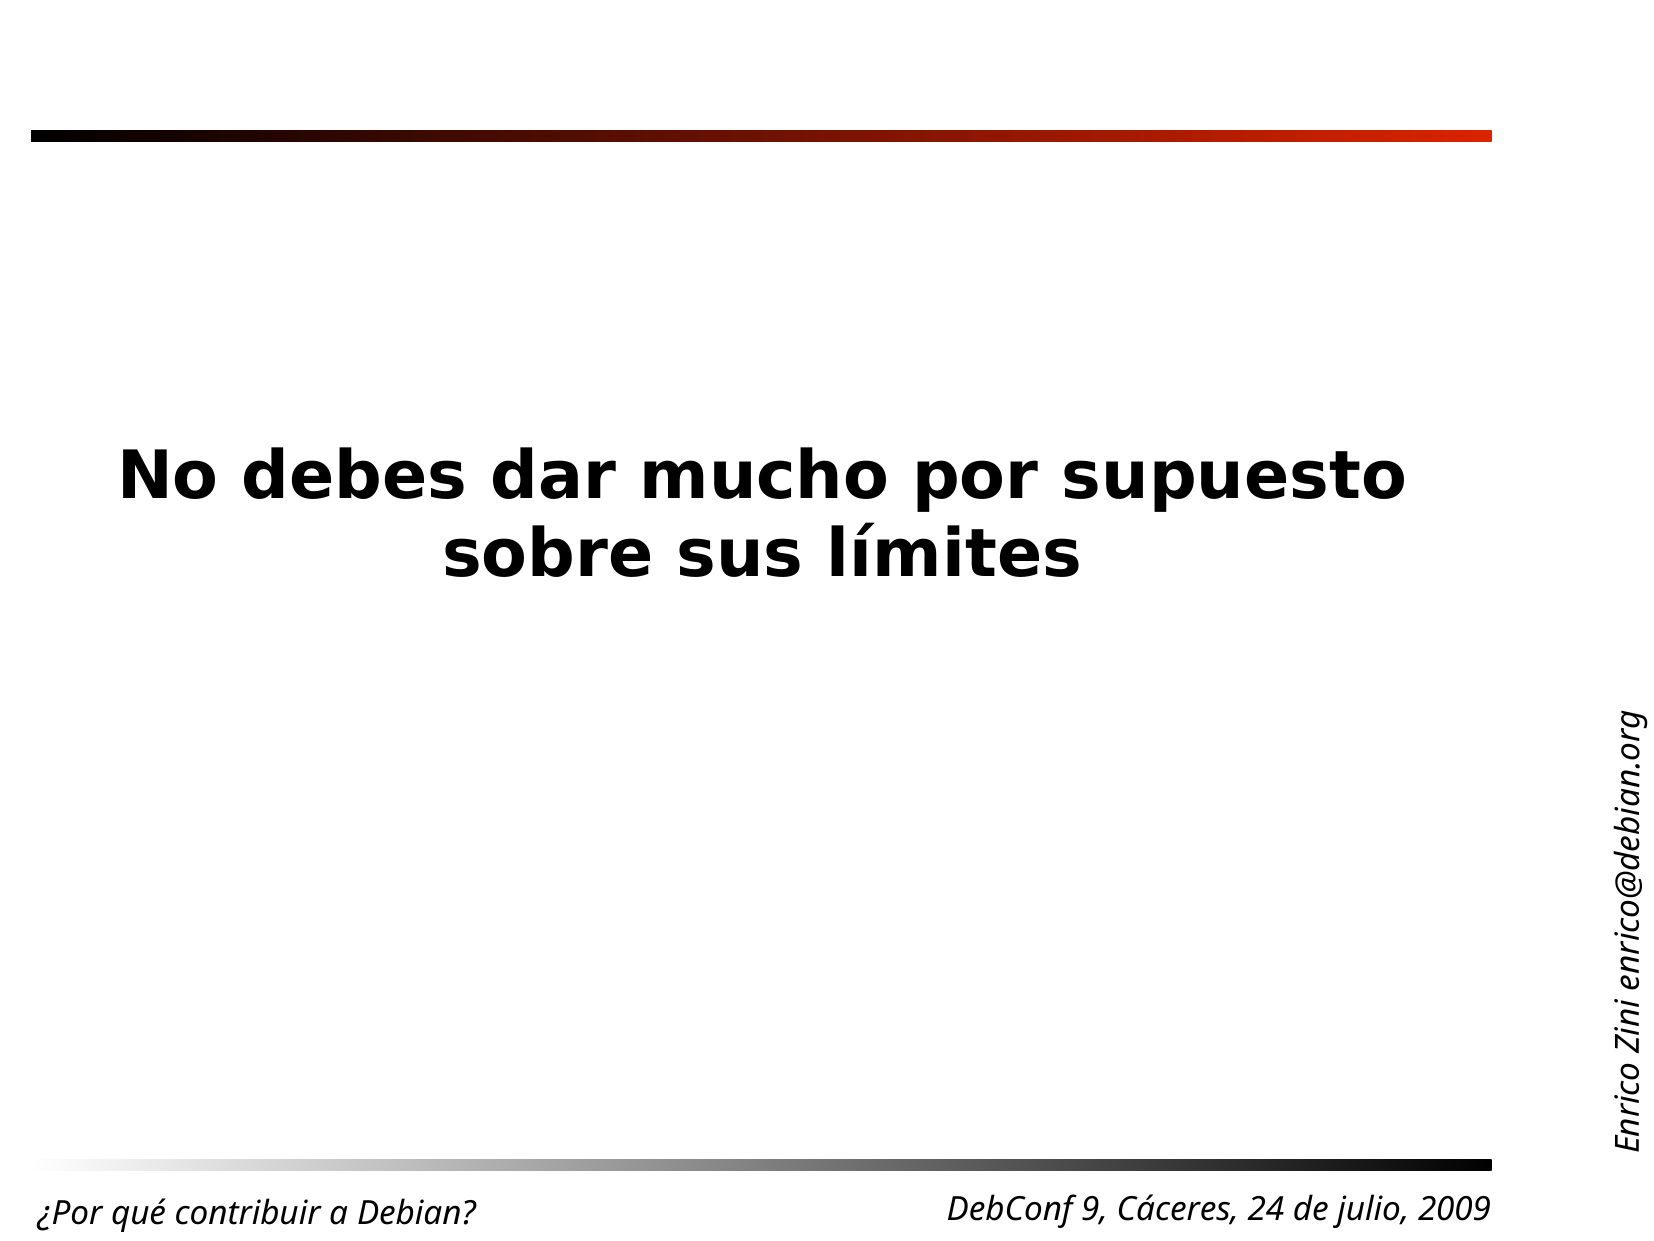

No debes dar mucho por supuesto sobre sus límites